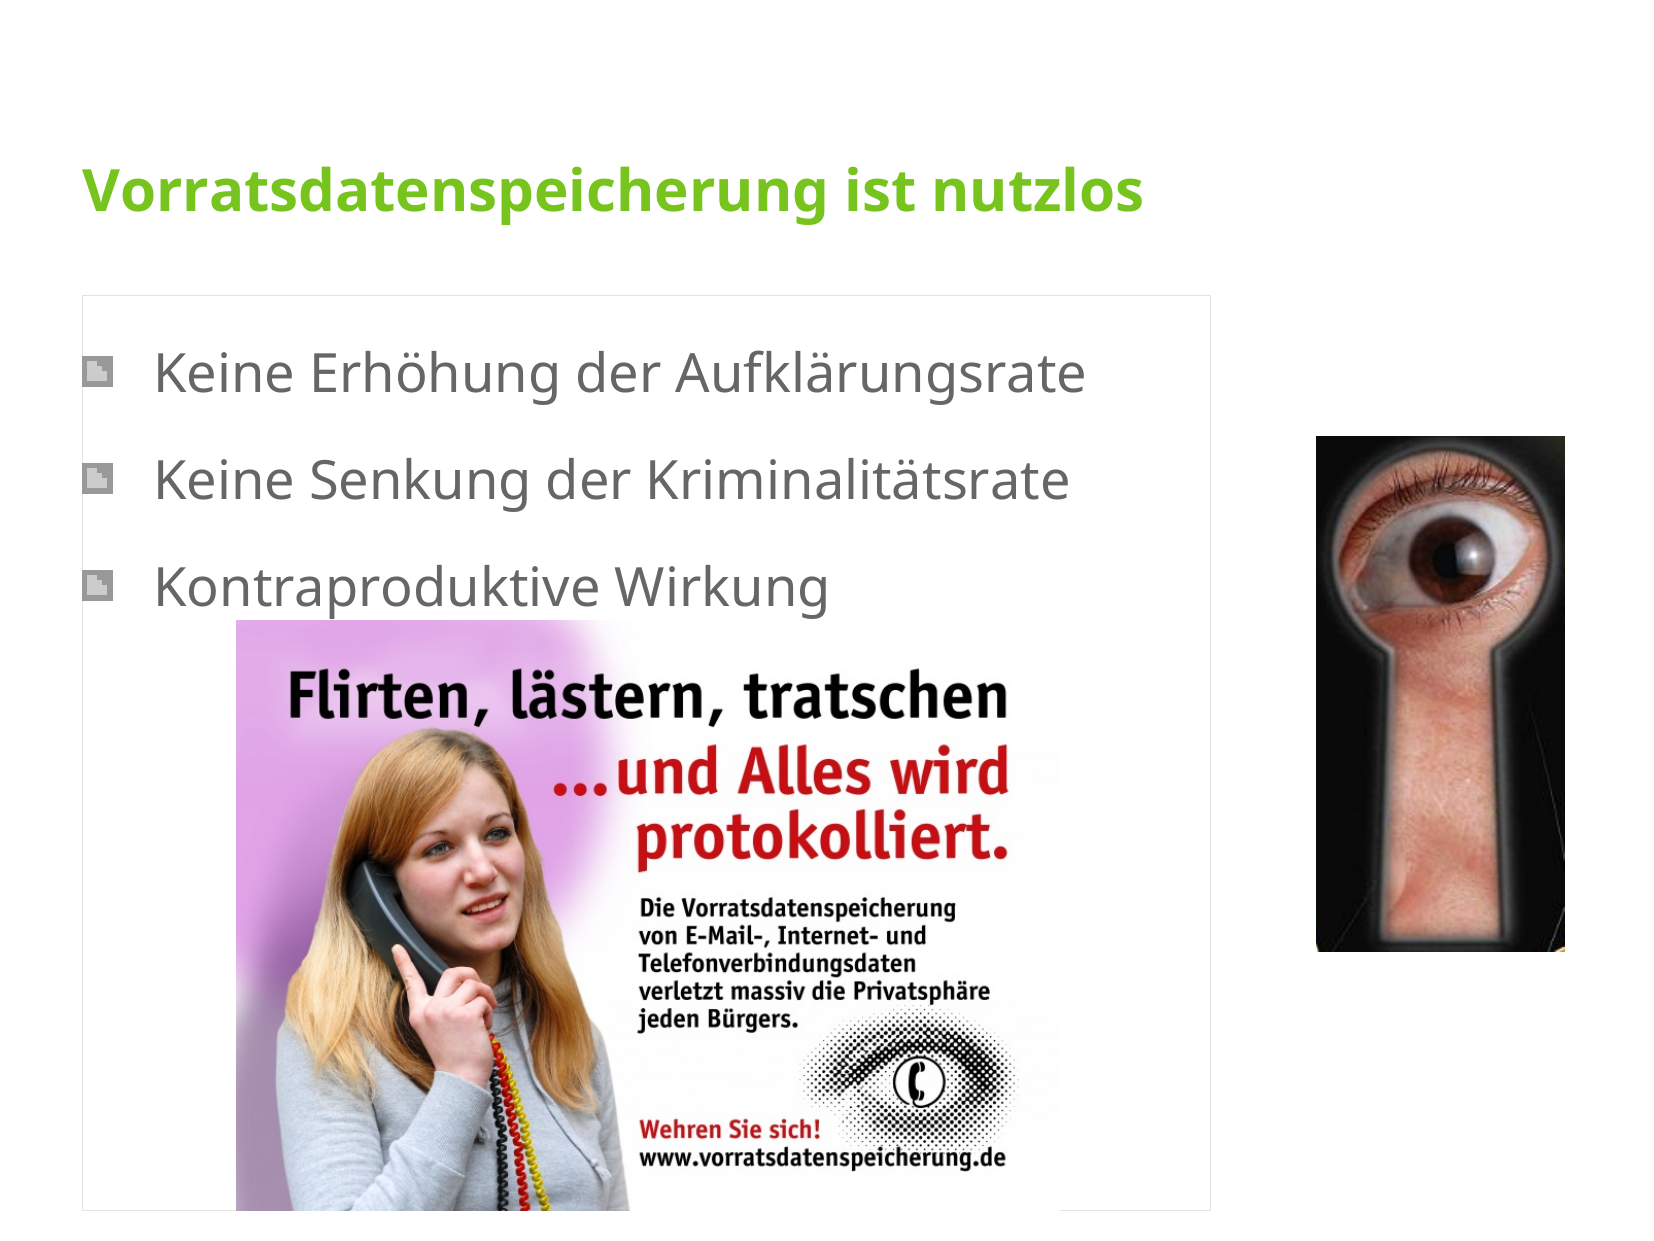

# Vorratsdatenspeicherung ist nutzlos
Keine Erhöhung der Aufklärungsrate
Keine Senkung der Kriminalitätsrate
Kontraproduktive Wirkung